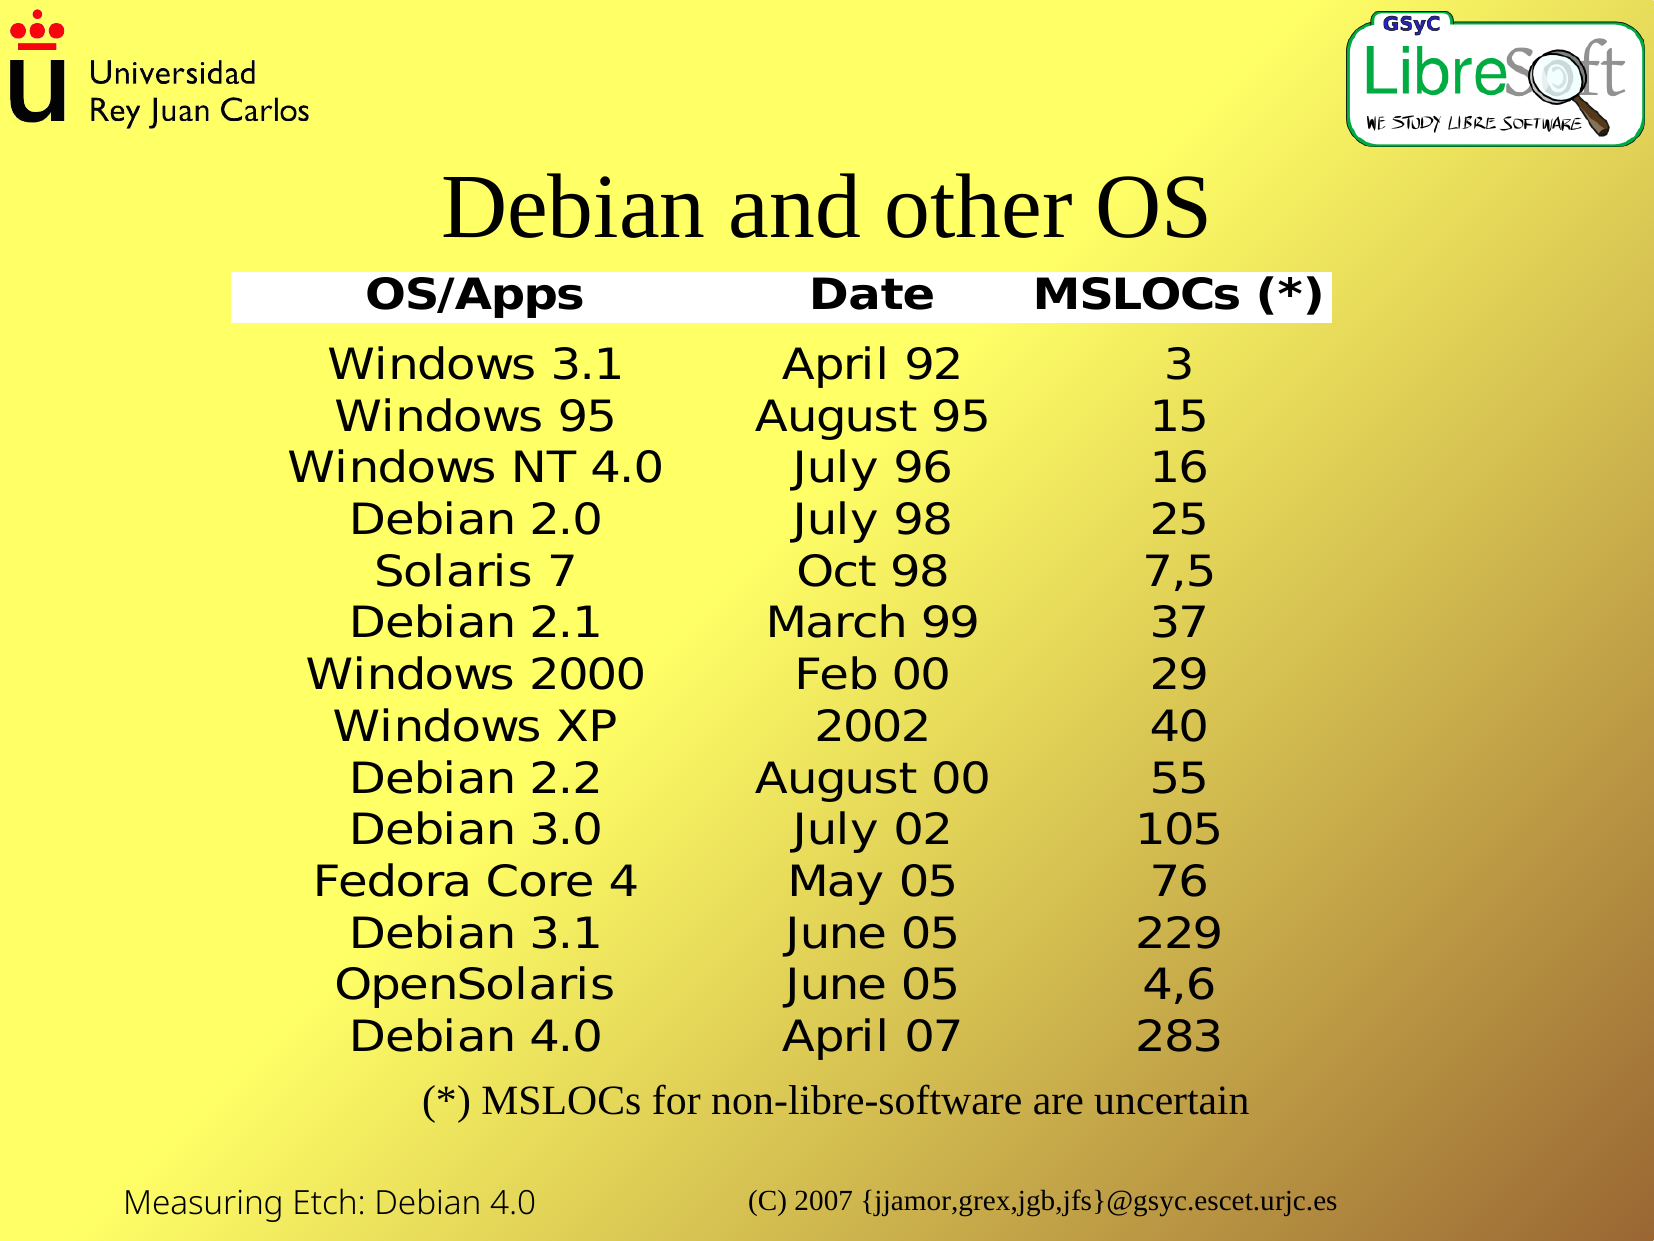

# Debian and other OS
(*) MSLOCs for non-libre-software are uncertain